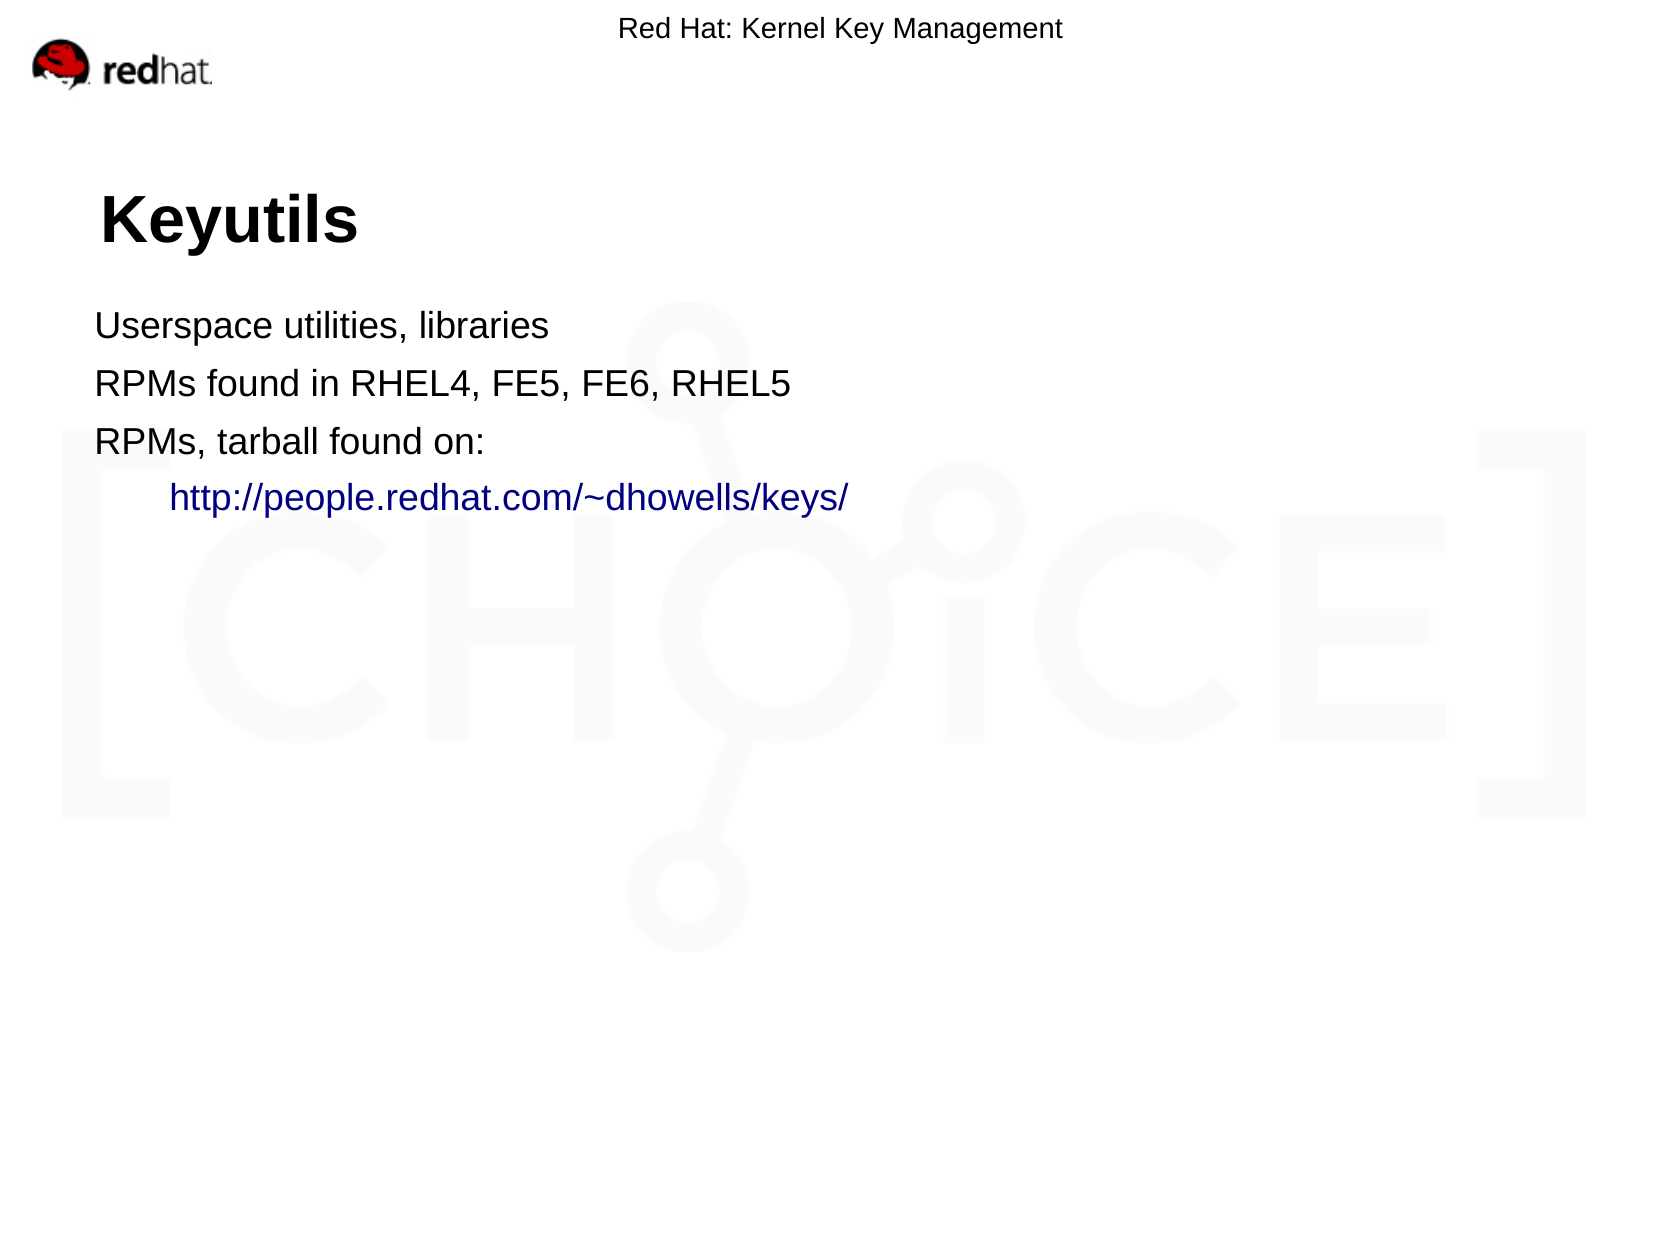

# Keyutils
Userspace utilities, libraries
RPMs found in RHEL4, FE5, FE6, RHEL5
RPMs, tarball found on:
http://people.redhat.com/~dhowells/keys/